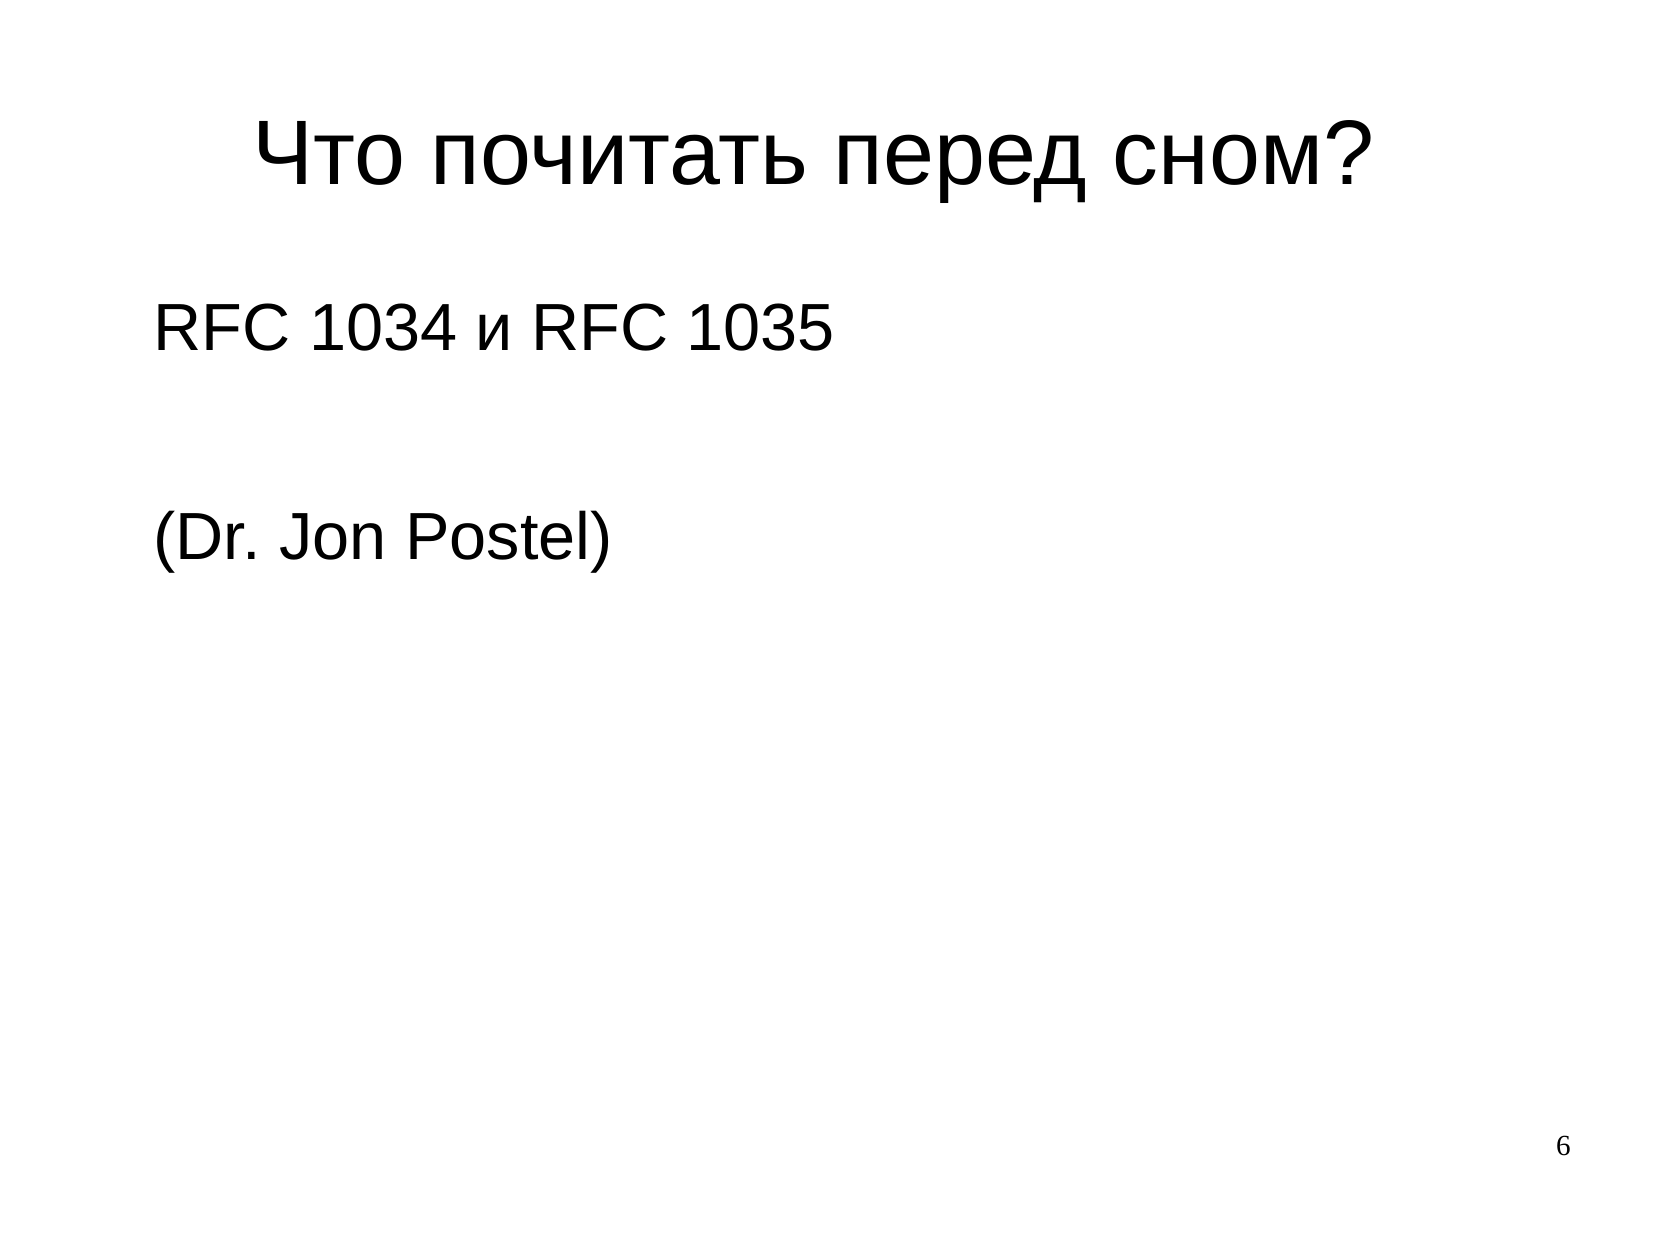

# Что почитать перед сном?
RFC 1034 и RFC 1035
(Dr. Jon Postel)
6